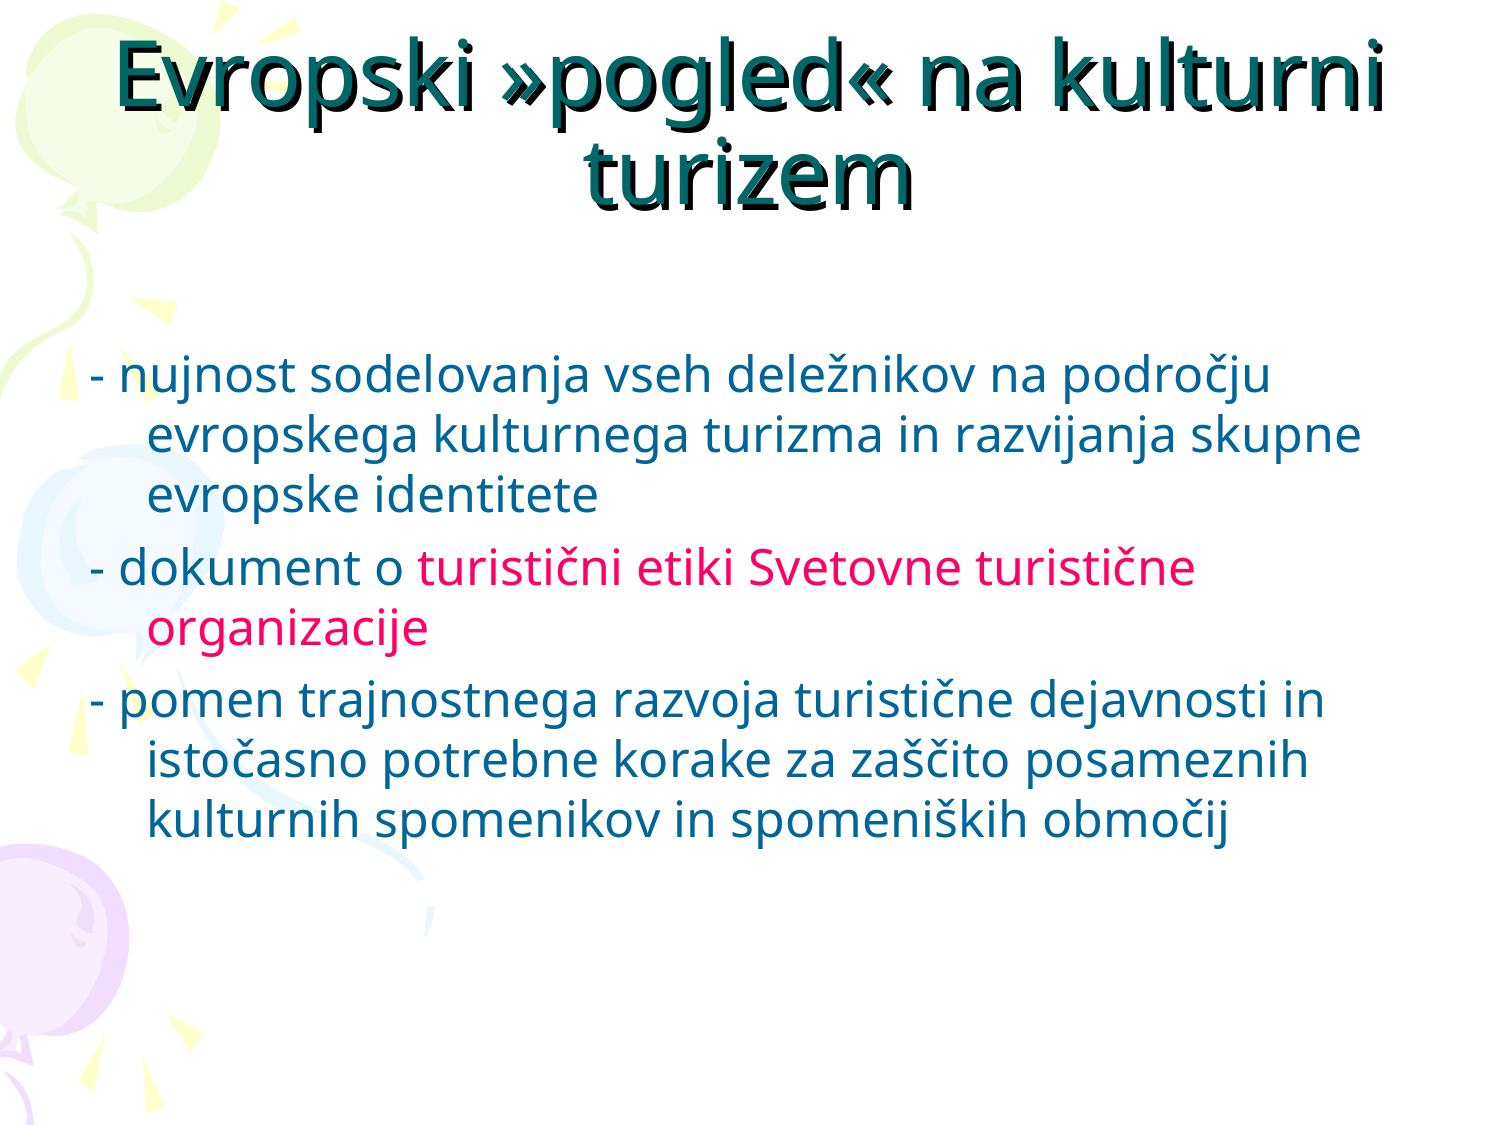

# Evropski »pogled« na kulturni turizem
- nujnost sodelovanja vseh deležnikov na področju evropskega kulturnega turizma in razvijanja skupne evropske identitete
- dokument o turistični etiki Svetovne turistične organizacije
- pomen trajnostnega razvoja turistične dejavnosti in istočasno potrebne korake za zaščito posameznih kulturnih spomenikov in spomeniških območij